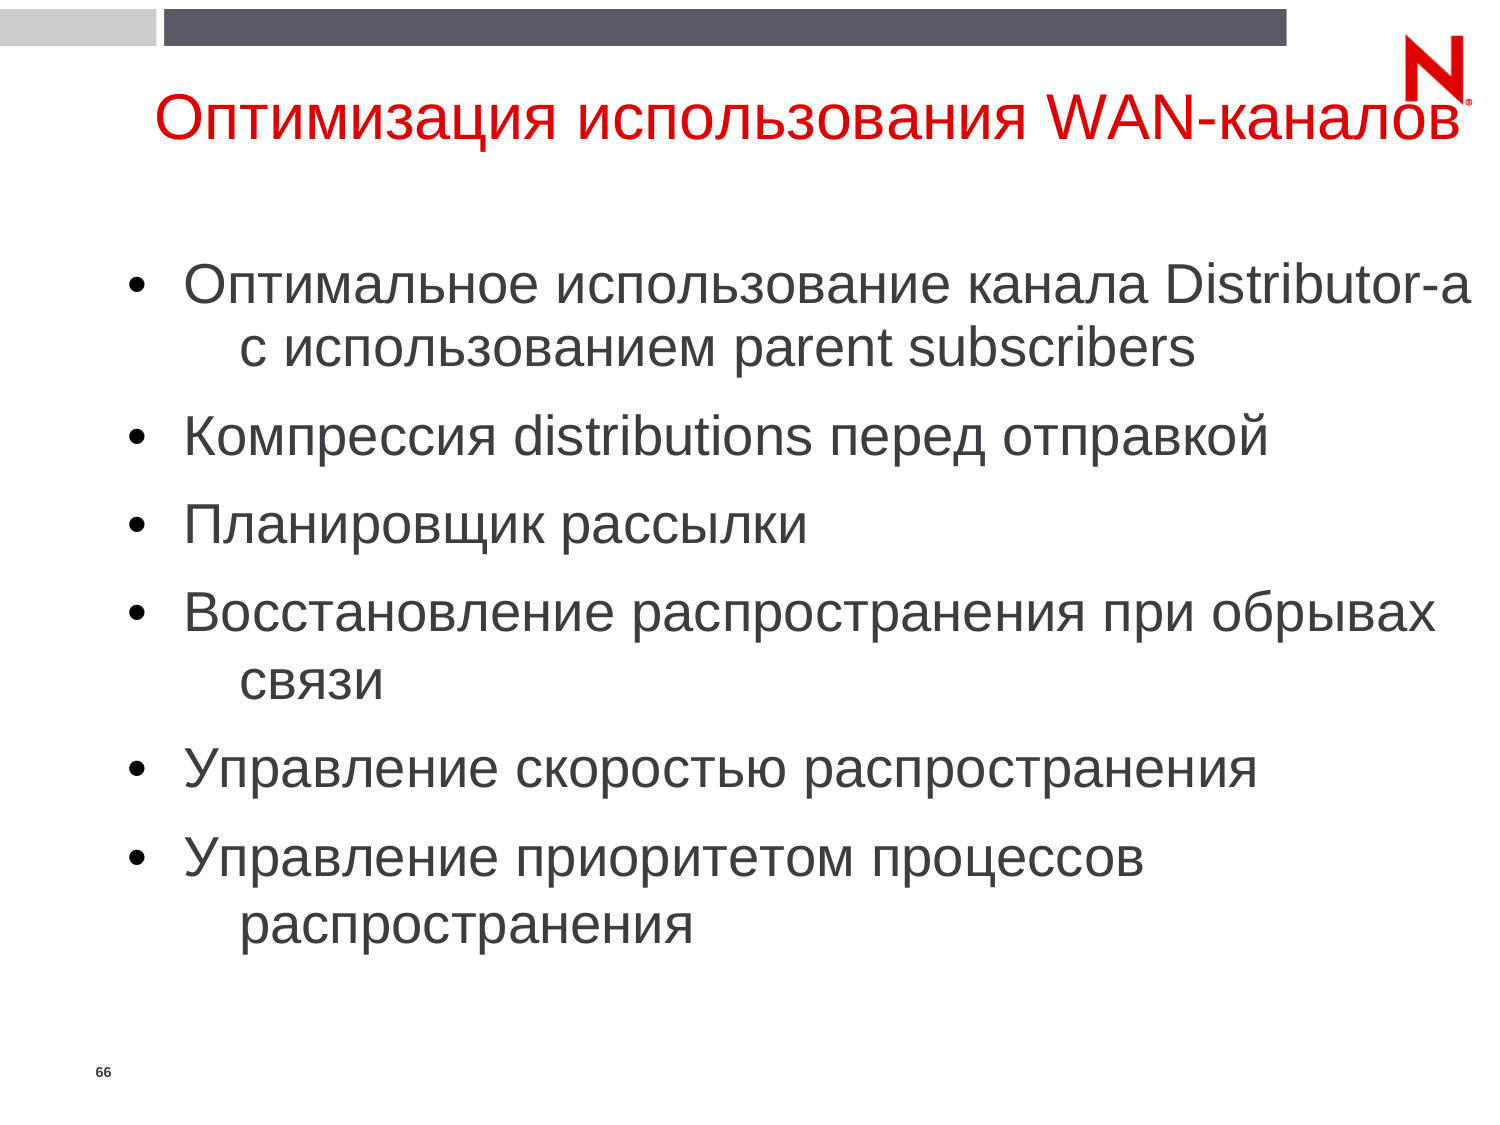

Оптимизация использования WAN-каналов
Оптимальное использование канала Distributor-а с использованием parent subscribers
Компрессия distributions перед отправкой
Планировщик рассылки
Восстановление распространения при обрывах
связи
Управление скоростью распространения
Управление приоритетом процессов распространения